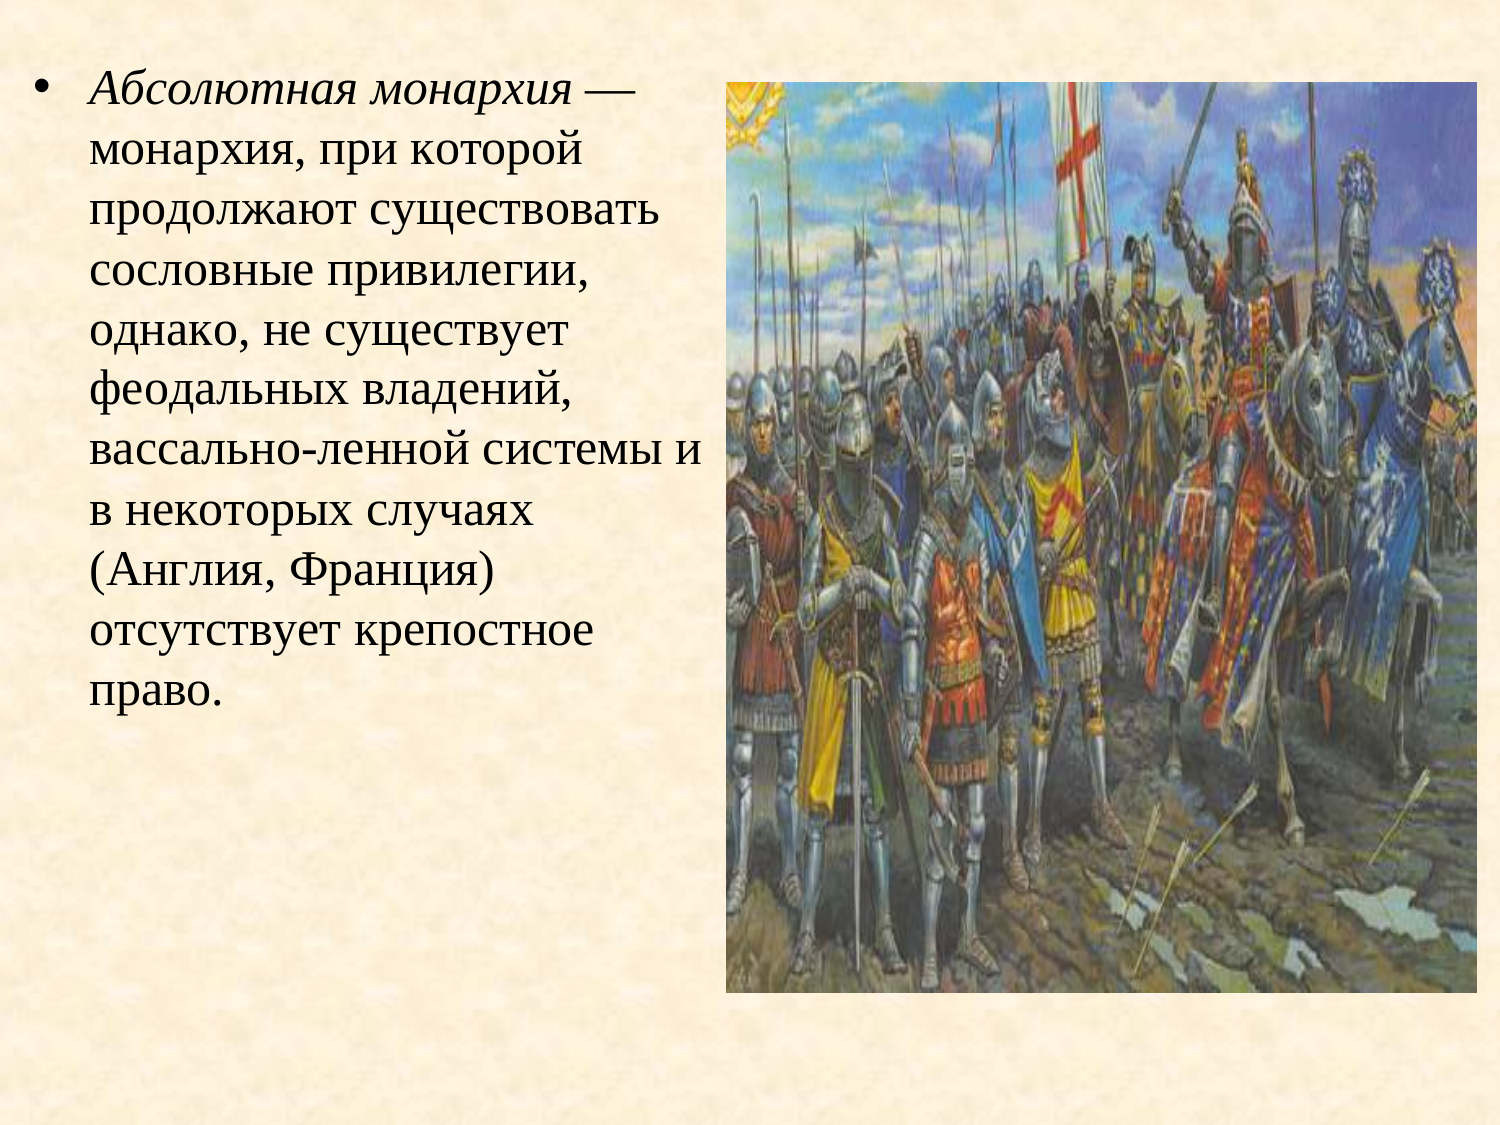

# Абсолютная монархия — монархия, при которой продолжают существовать сословные привилегии, однако, не существует феодальных владений, вассально-ленной системы и в некоторых случаях (Англия, Франция) отсутствует крепостное право.